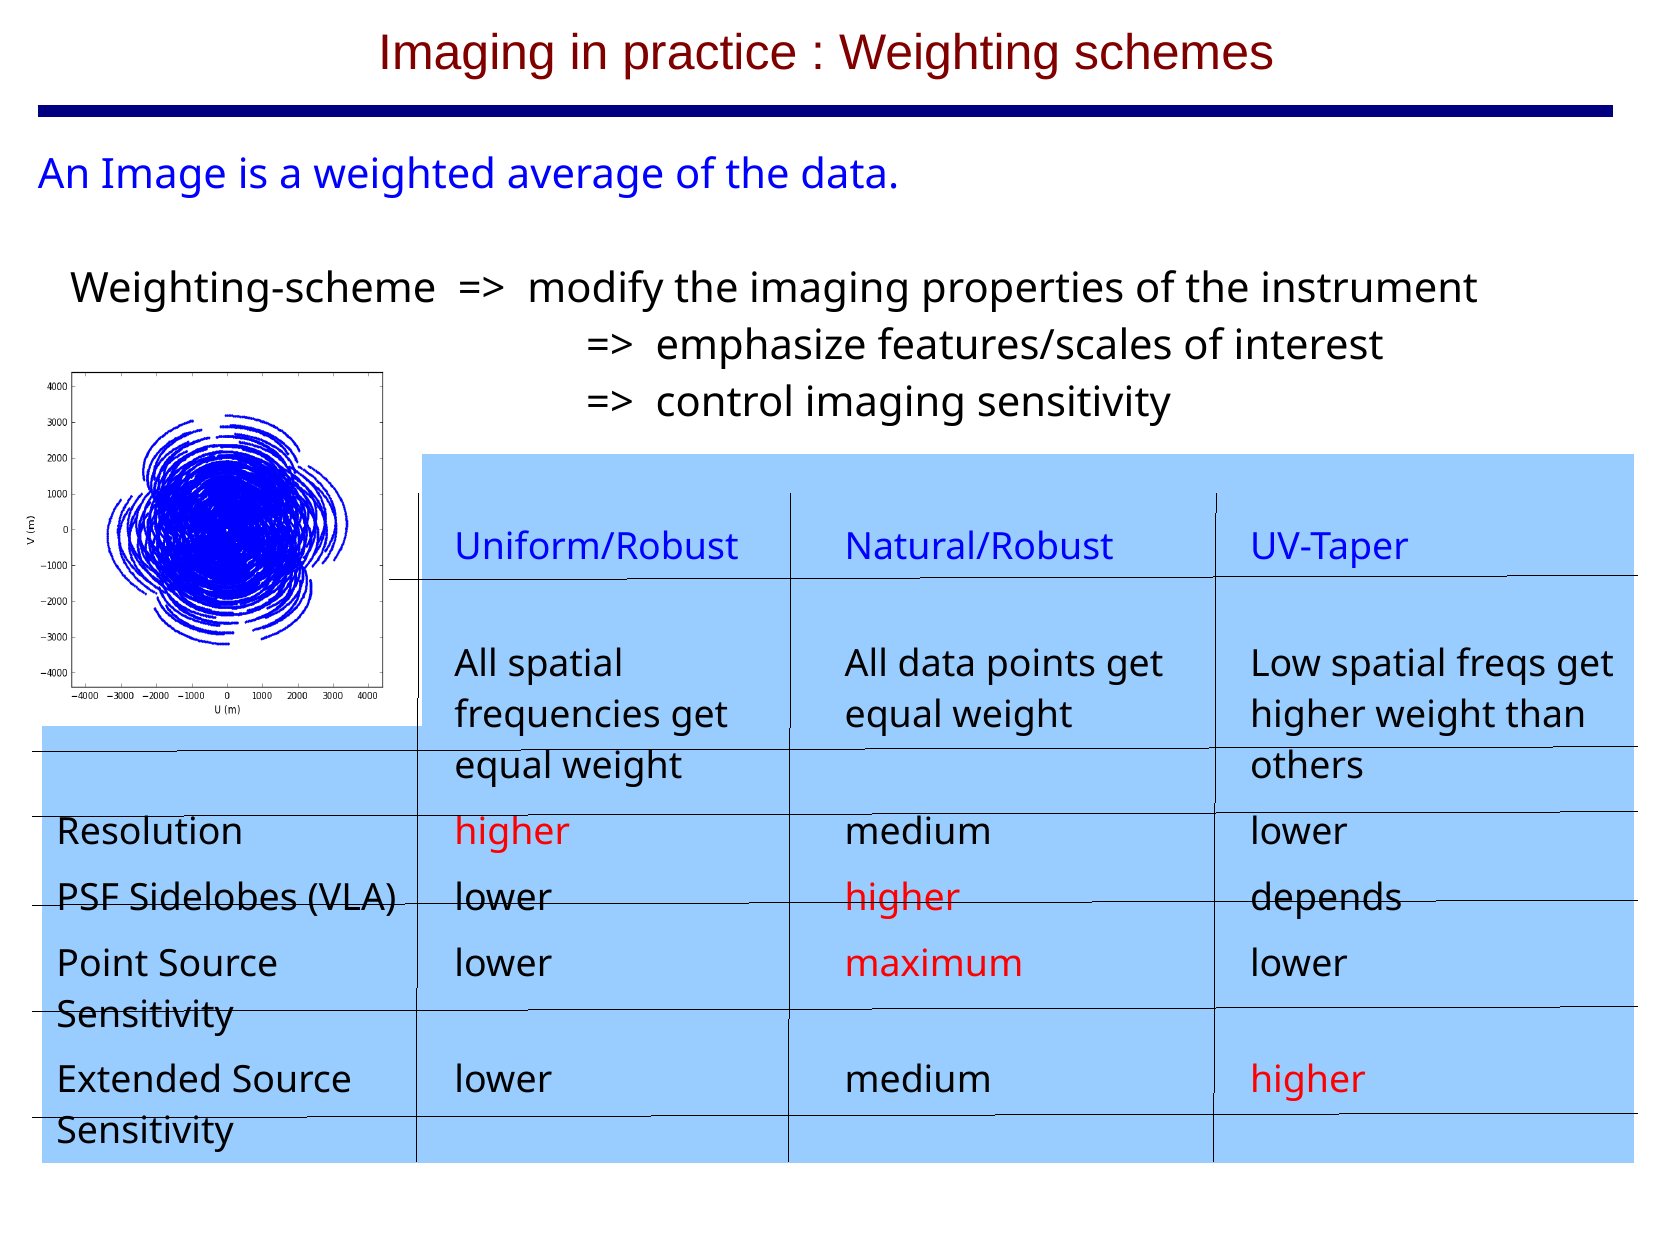

# Imaging in practice : Weighting schemes
An Image is a weighted average of the data.
 Weighting-scheme => modify the imaging properties of the instrument
 => emphasize features/scales of interest
 => control imaging sensitivity
| | Uniform/Robust All spatial frequencies get equal weight | Natural/Robust All data points get equal weight | UV-Taper Low spatial freqs get higher weight than others |
| --- | --- | --- | --- |
| Resolution | higher | medium | lower |
| PSF Sidelobes (VLA) | lower | higher | depends |
| Point Source Sensitivity | lower | maximum | lower |
| Extended Source Sensitivity | lower | medium | higher |